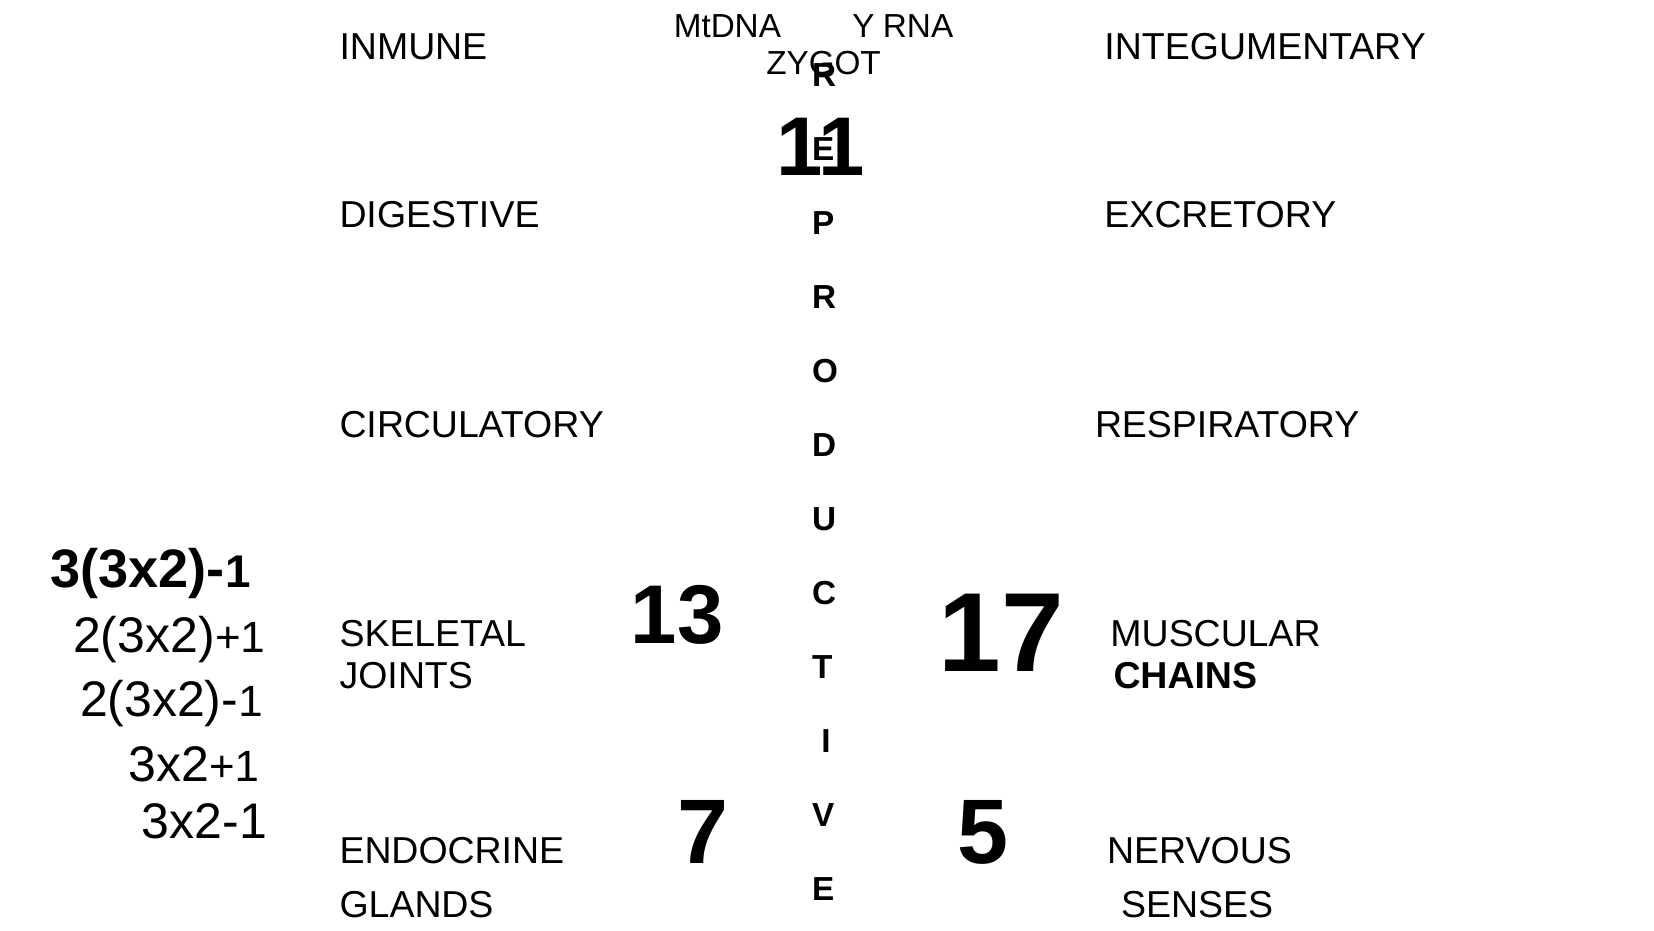

MtDNA Y RNA
 ZYGOT
INMUNE INTEGUMENTARY
DIGESTIVE EXCRETORY
CIRCULATORY RESPIRATORY
SKELETAL MUSCULAR
JOINTS CHAINS
ENDOCRINE 7 5 NERVOUS
GLANDS SENSES
R E P R O D U C T
 I V E
11
 2(3x2)-1
 3x2+1
 3x2-1
 3(3x2)-1
13
 17
 2(3x2)+1